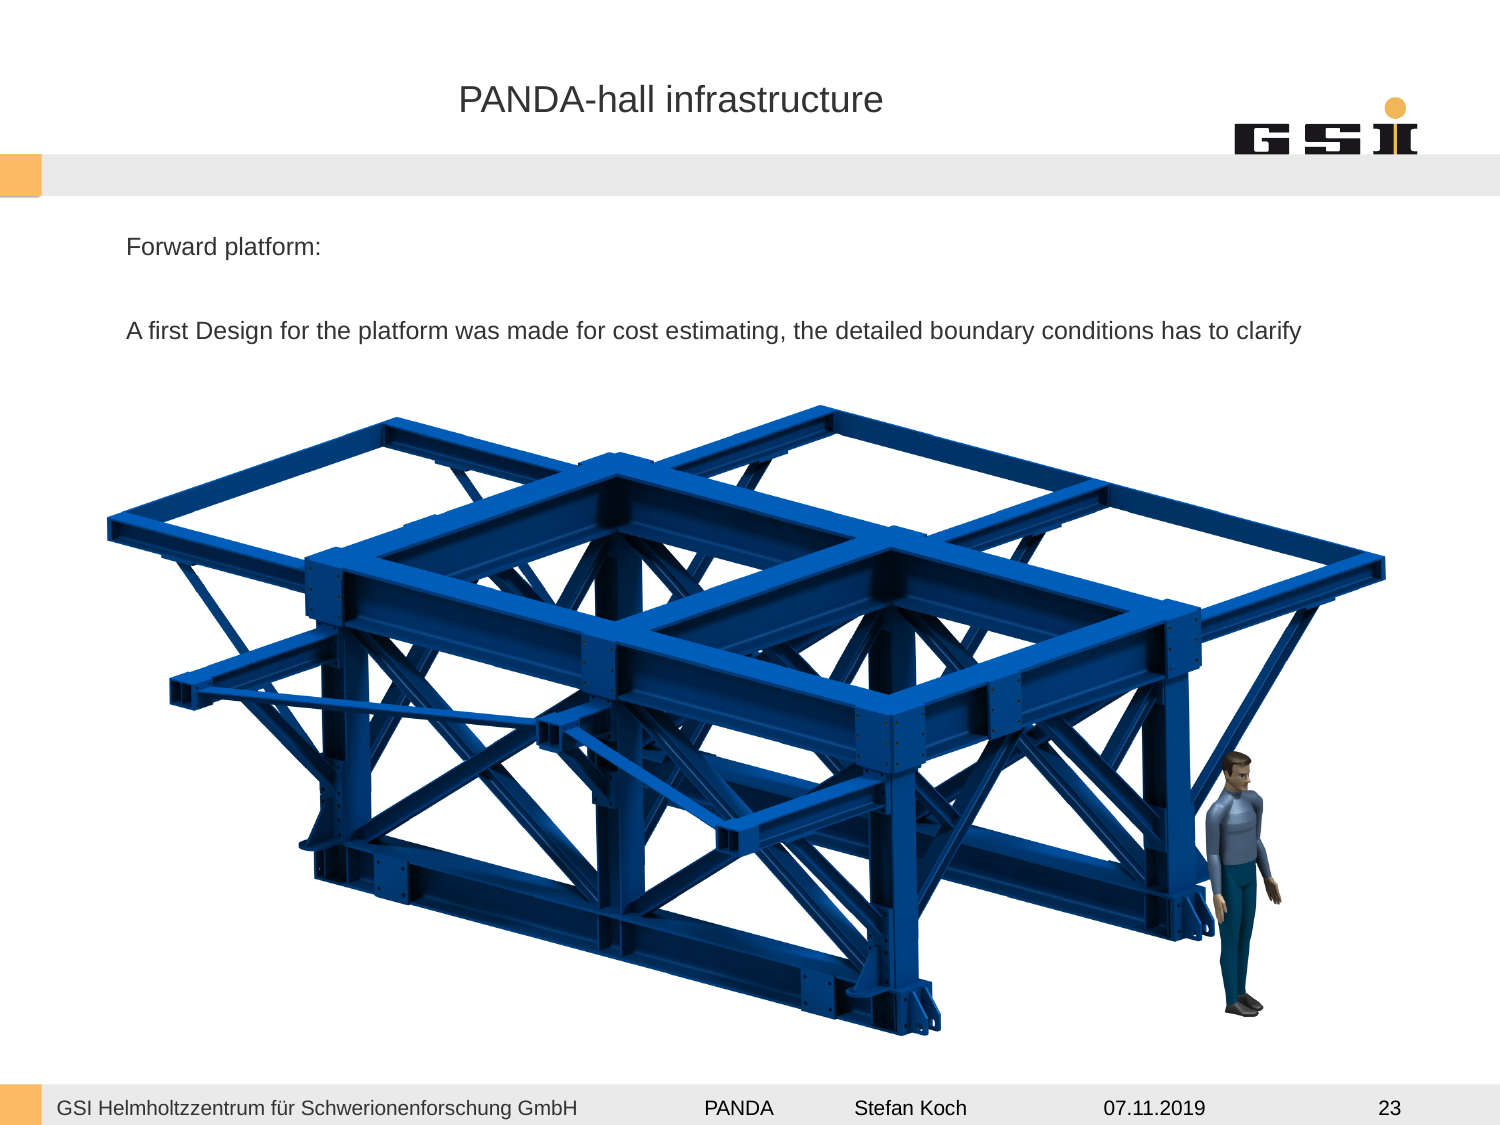

PANDA-hall infrastructure
Forward platform:
A first Design for the platform was made for cost estimating, the detailed boundary conditions has to clarify